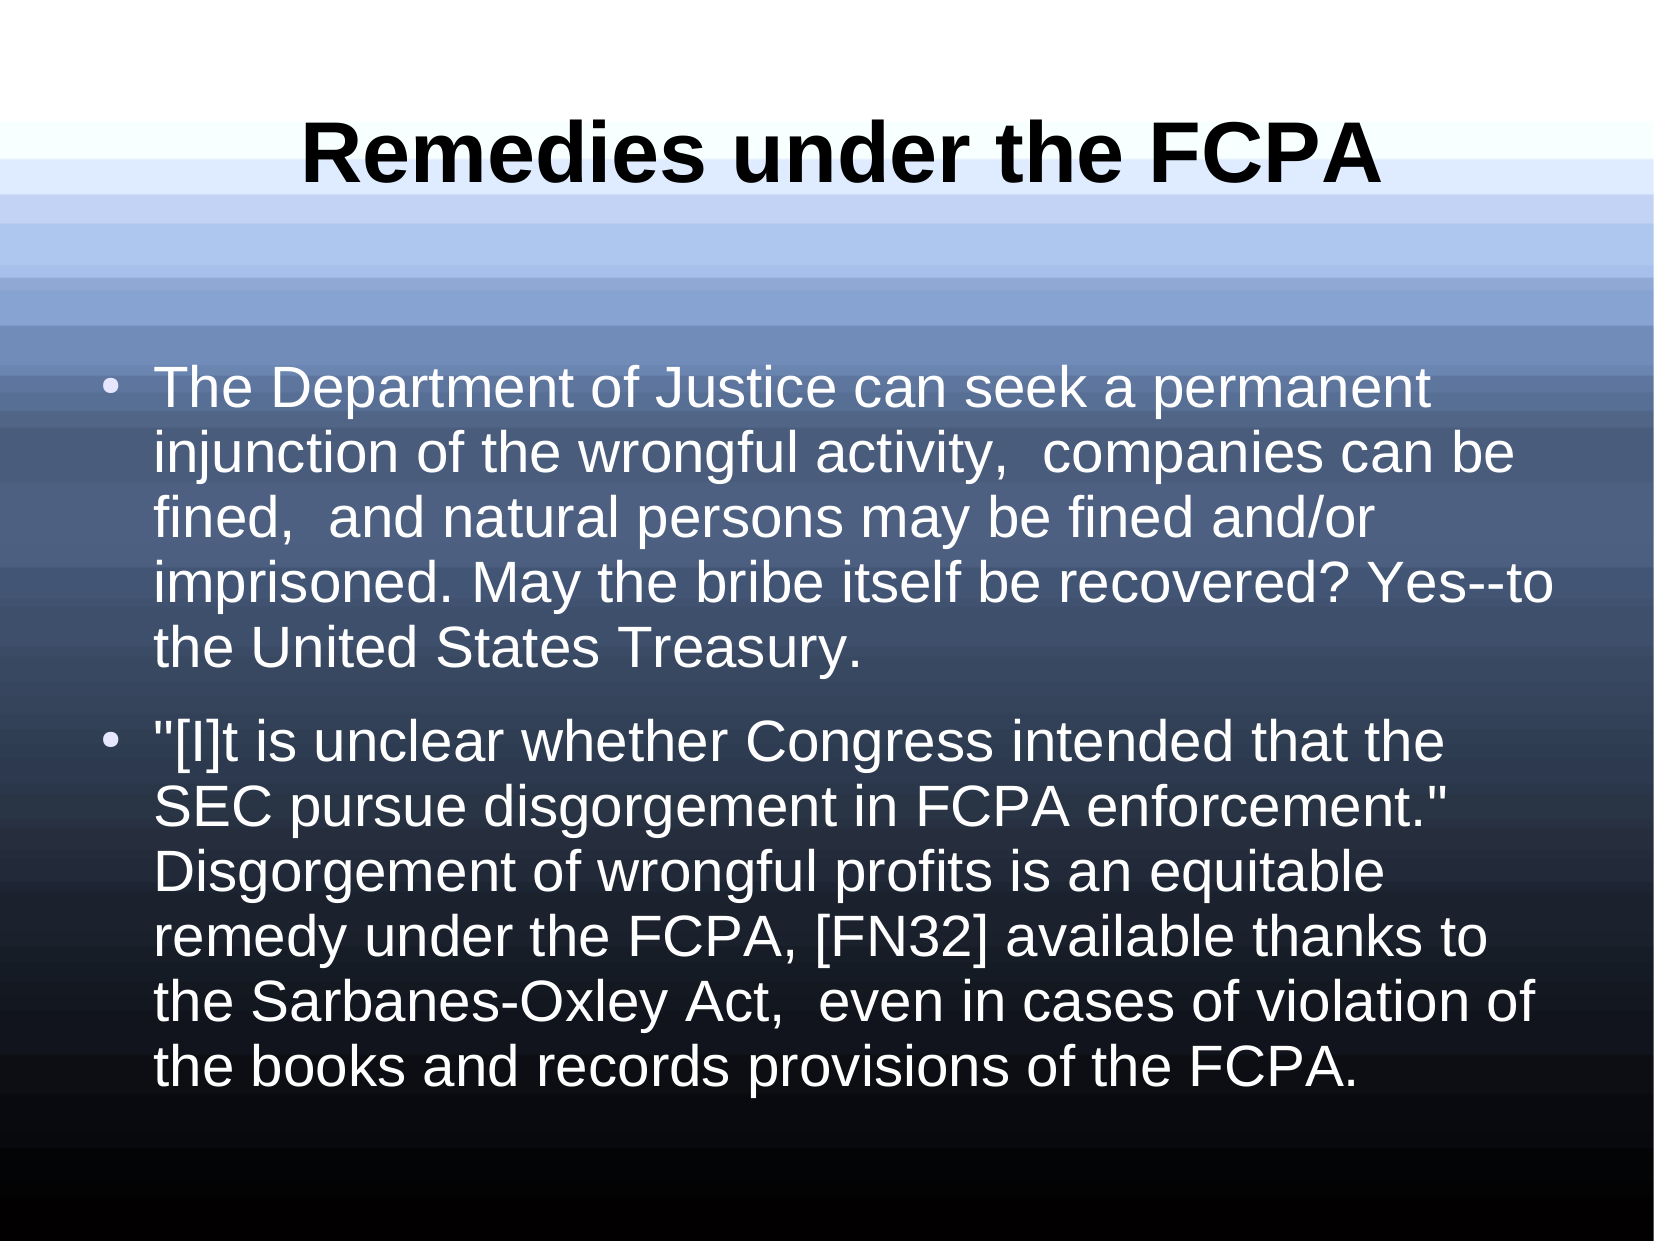

# Remedies under the FCPA
The Department of Justice can seek a permanent injunction of the wrongful activity, companies can be fined, and natural persons may be fined and/or imprisoned. May the bribe itself be recovered? Yes--to the United States Treasury.
"[I]t is unclear whether Congress intended that the SEC pursue disgorgement in FCPA enforcement." Disgorgement of wrongful profits is an equitable remedy under the FCPA, [FN32] available thanks to the Sarbanes-Oxley Act, even in cases of violation of the books and records provisions of the FCPA.